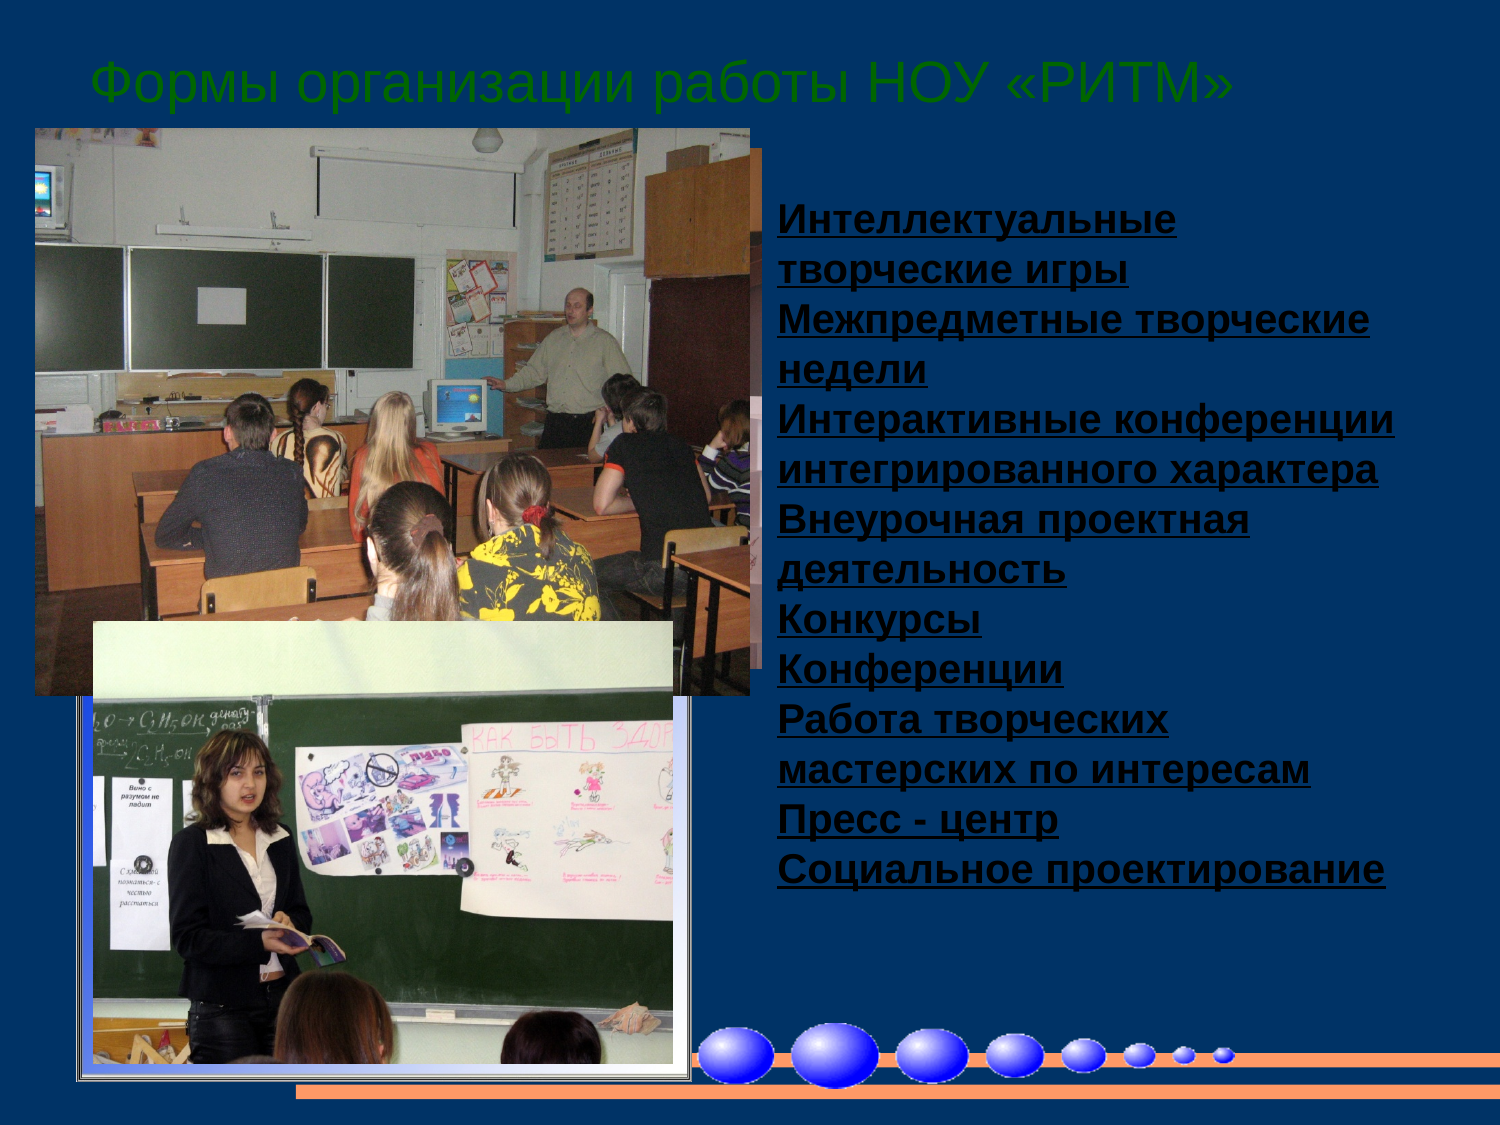

Формы организации работы НОУ «РИТМ»
Интеллектуальные творческие игры
Межпредметные творческие недели
Интерактивные конференции интегрированного характера
Внеурочная проектная деятельность
Конкурсы
Конференции
Работа творческих мастерских по интересам
Пресс - центр
Социальное проектирование